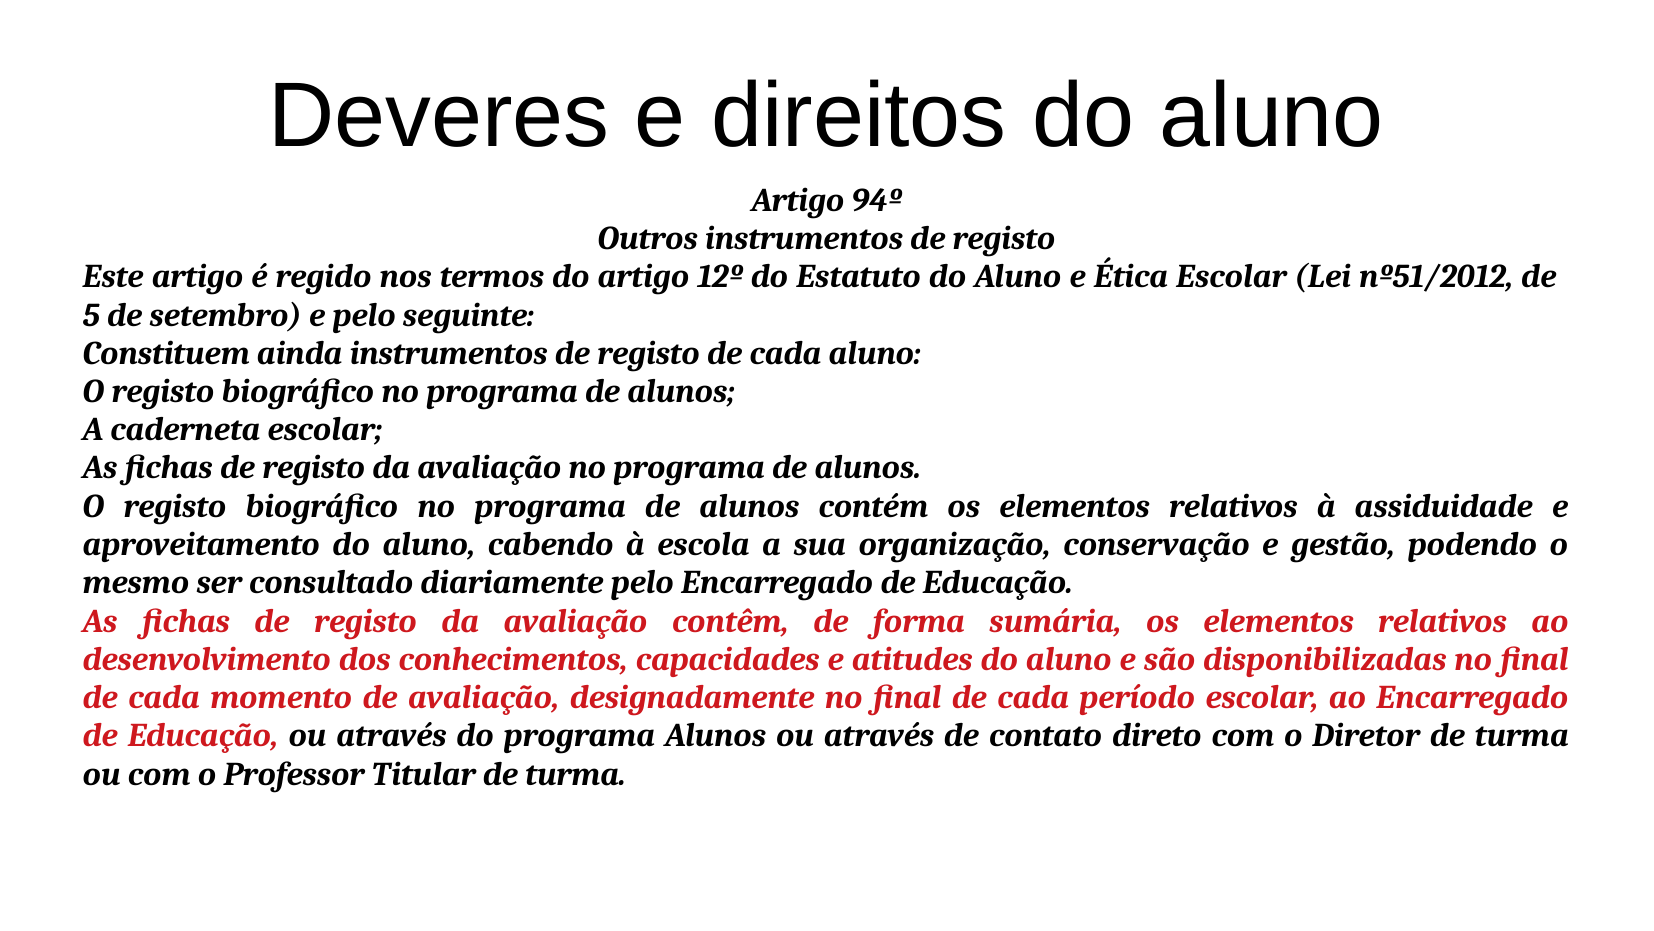

# Deveres e direitos do aluno
Artigo 94º
Outros instrumentos de registo
Este artigo é regido nos termos do artigo 12º do Estatuto do Aluno e Ética Escolar (Lei nº51/2012, de 5 de setembro) e pelo seguinte:
Constituem ainda instrumentos de registo de cada aluno:
O registo biográfico no programa de alunos;
A caderneta escolar;
As fichas de registo da avaliação no programa de alunos.
O registo biográfico no programa de alunos contém os elementos relativos à assiduidade e aproveitamento do aluno, cabendo à escola a sua organização, conservação e gestão, podendo o mesmo ser consultado diariamente pelo Encarregado de Educação.
As fichas de registo da avaliação contêm, de forma sumária, os elementos relativos ao desenvolvimento dos conhecimentos, capacidades e atitudes do aluno e são disponibilizadas no final de cada momento de avaliação, designadamente no final de cada período escolar, ao Encarregado de Educação, ou através do programa Alunos ou através de contato direto com o Diretor de turma ou com o Professor Titular de turma.